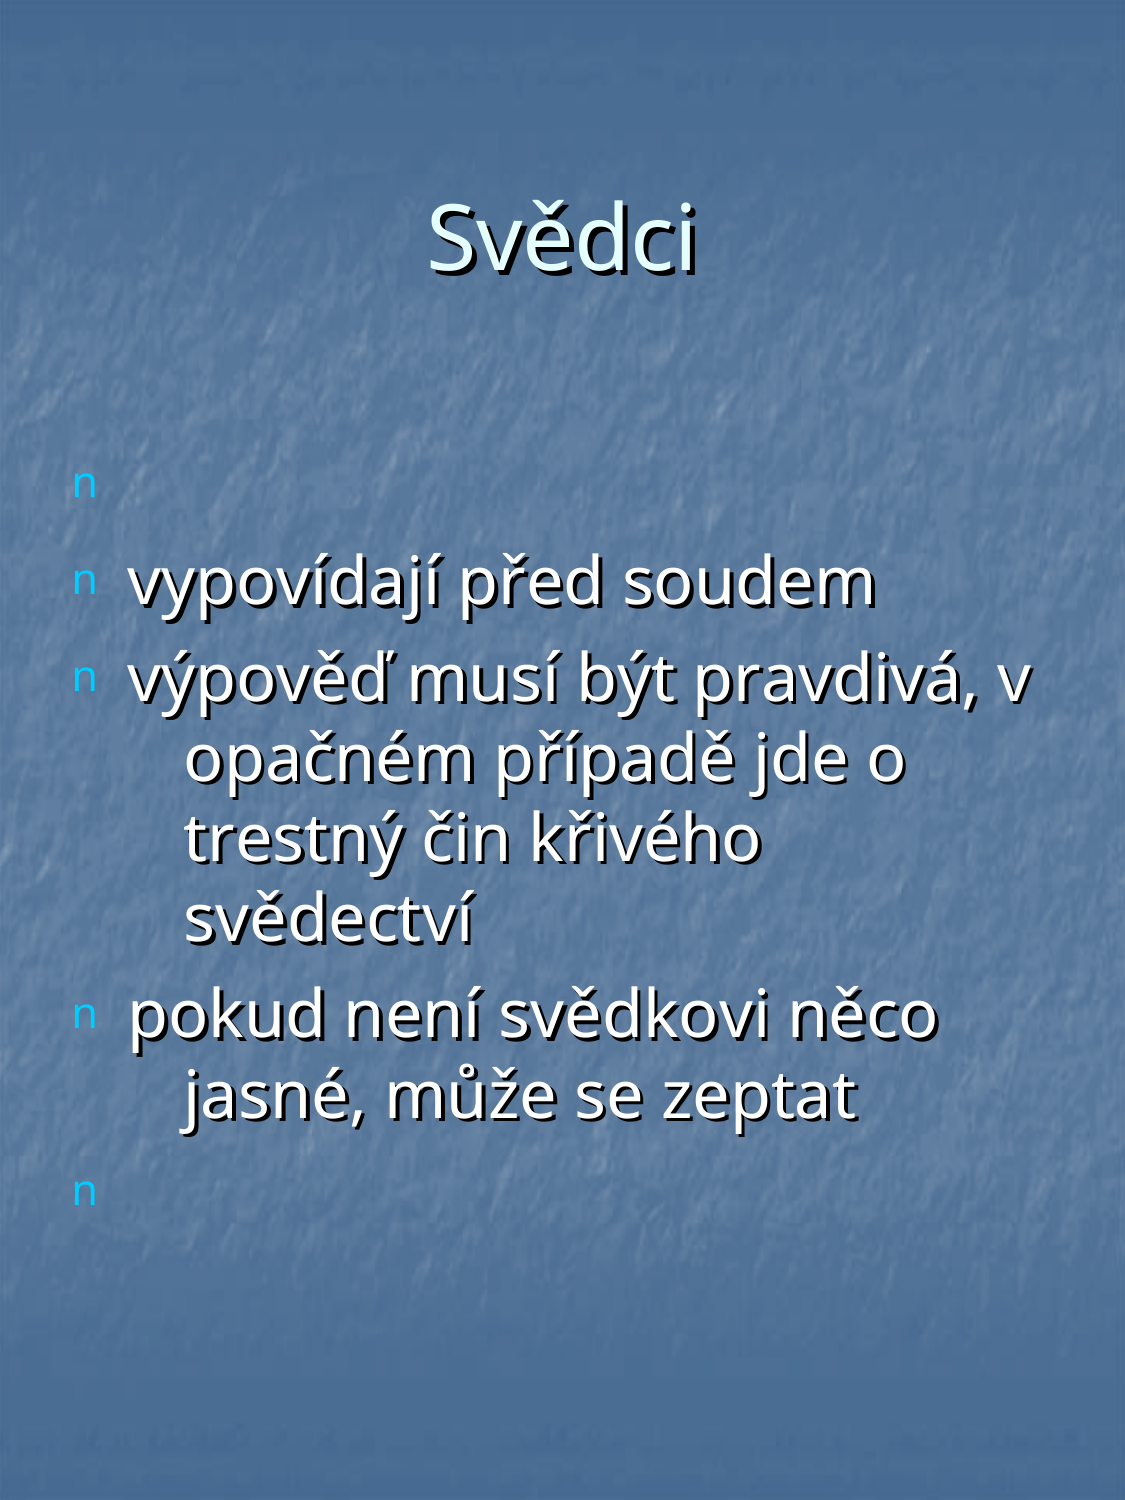

# Svědci
vypovídají před soudem
výpověď musí být pravdivá, v opačném případě jde o trestný čin křivého svědectví
pokud není svědkovi něco jasné, může se zeptat